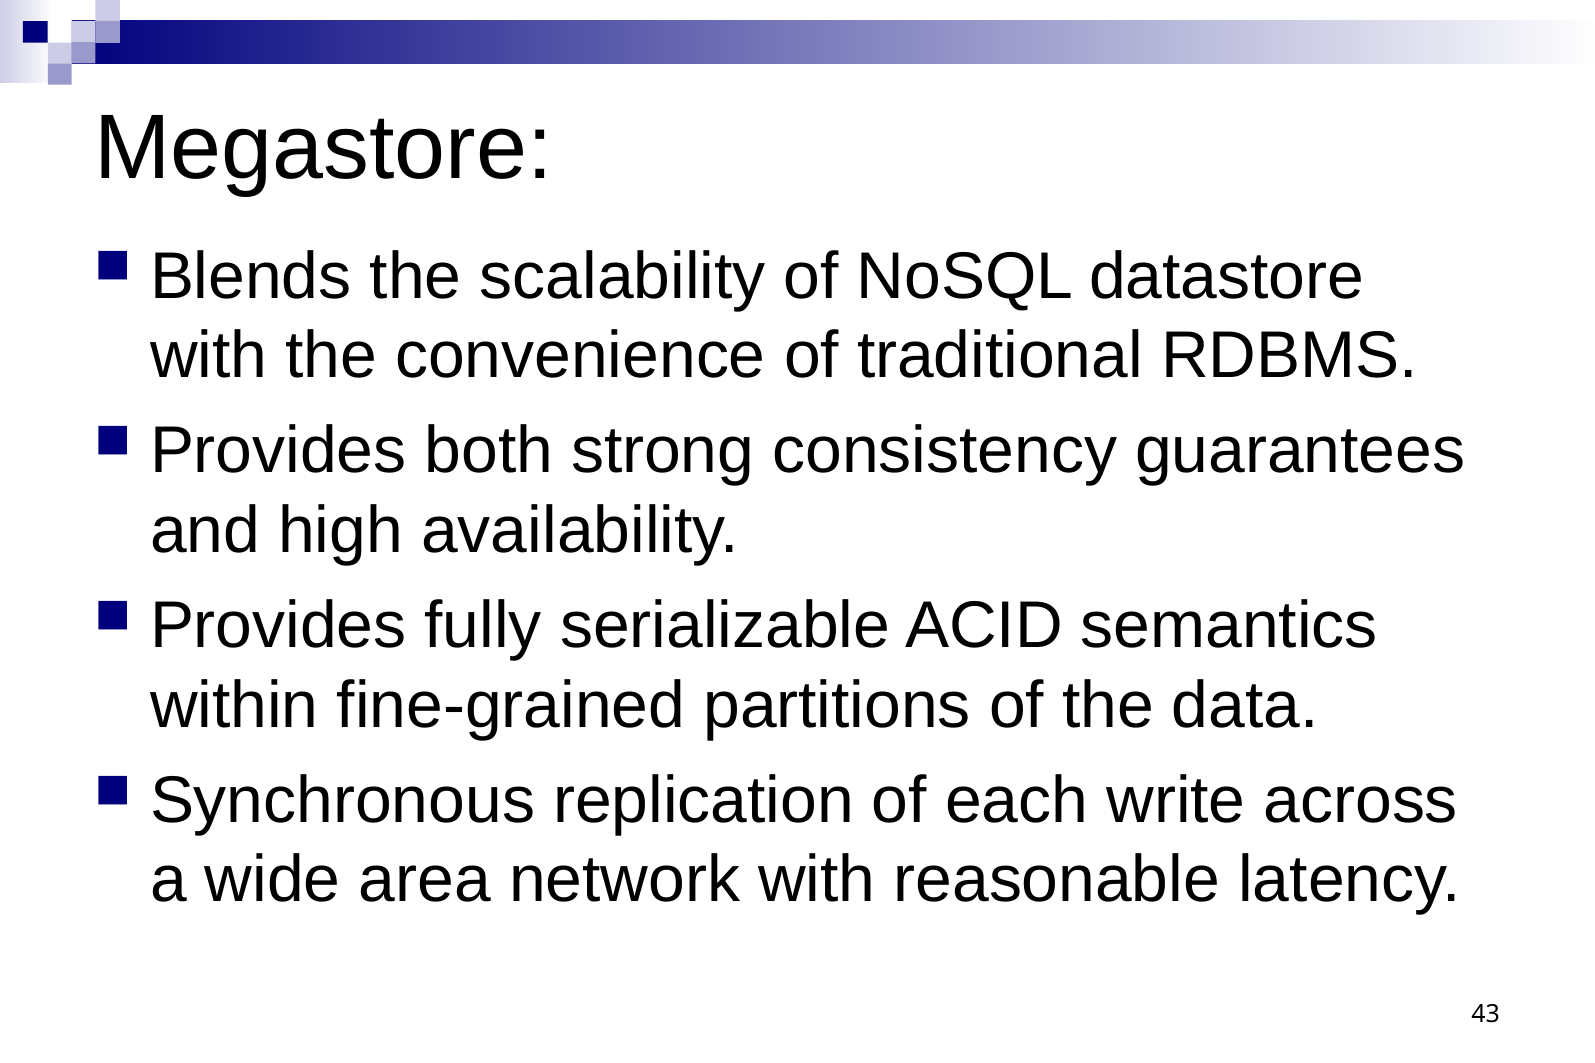

# Megastore:
Blends the scalability of NoSQL datastore with the convenience of traditional RDBMS.
Provides both strong consistency guarantees and high availability.
Provides fully serializable ACID semantics within fine-grained partitions of the data.
Synchronous replication of each write across a wide area network with reasonable latency.
43